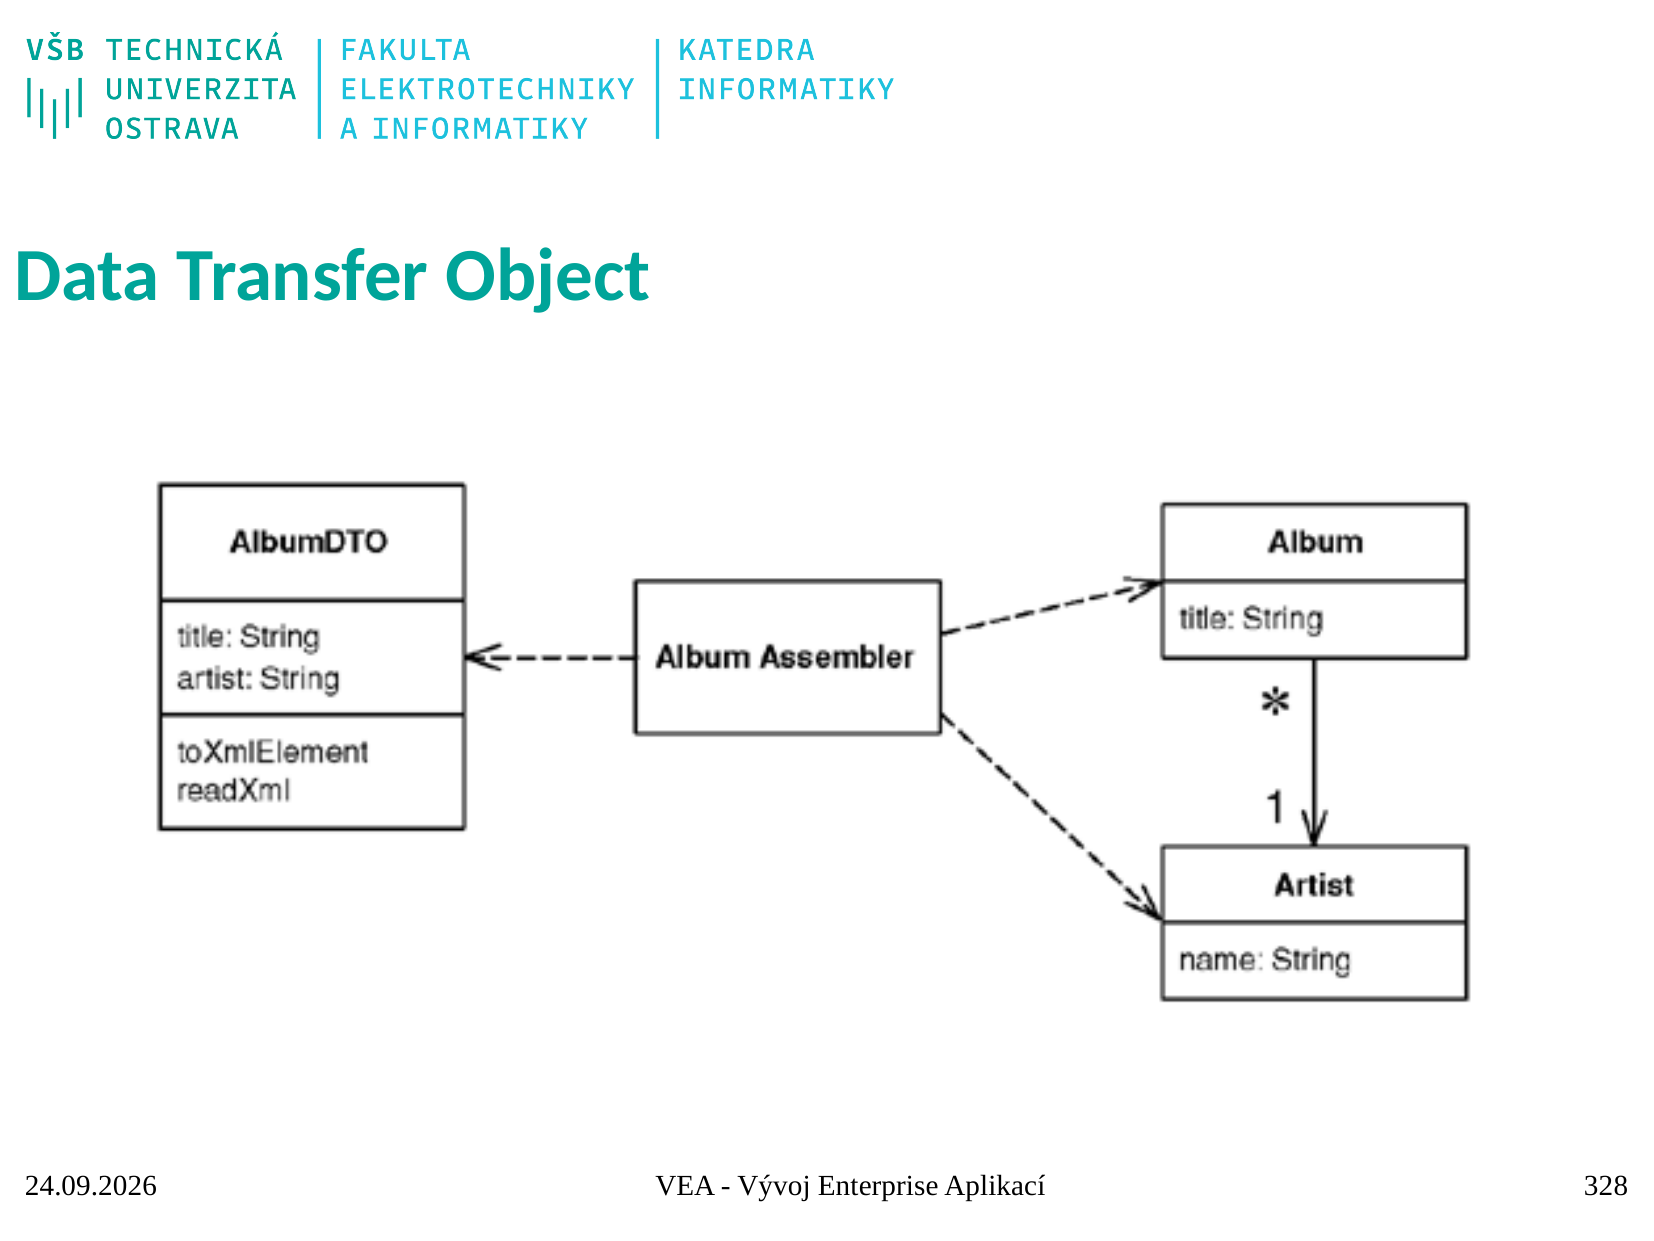

# Data Transfer Object
VEA - Vývoj Enterprise Aplikací
328